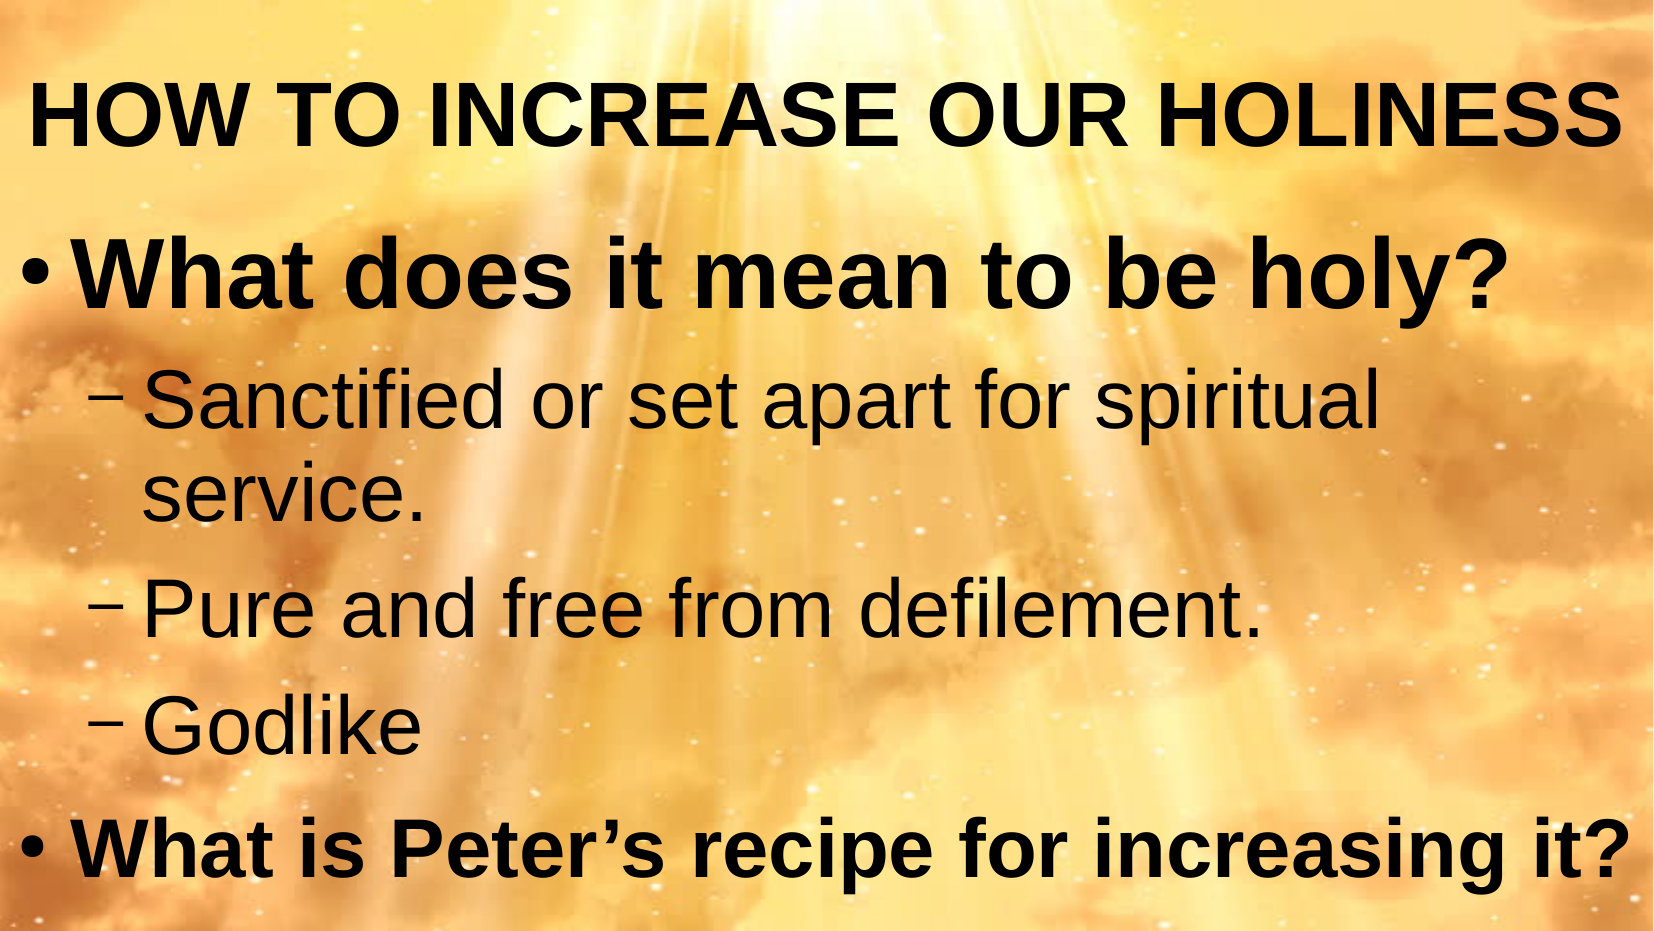

# HOW TO INCREASE OUR HOLINESS
What does it mean to be holy?
Sanctified or set apart for spiritual service.
Pure and free from defilement.
Godlike
What is Peter’s recipe for increasing it?